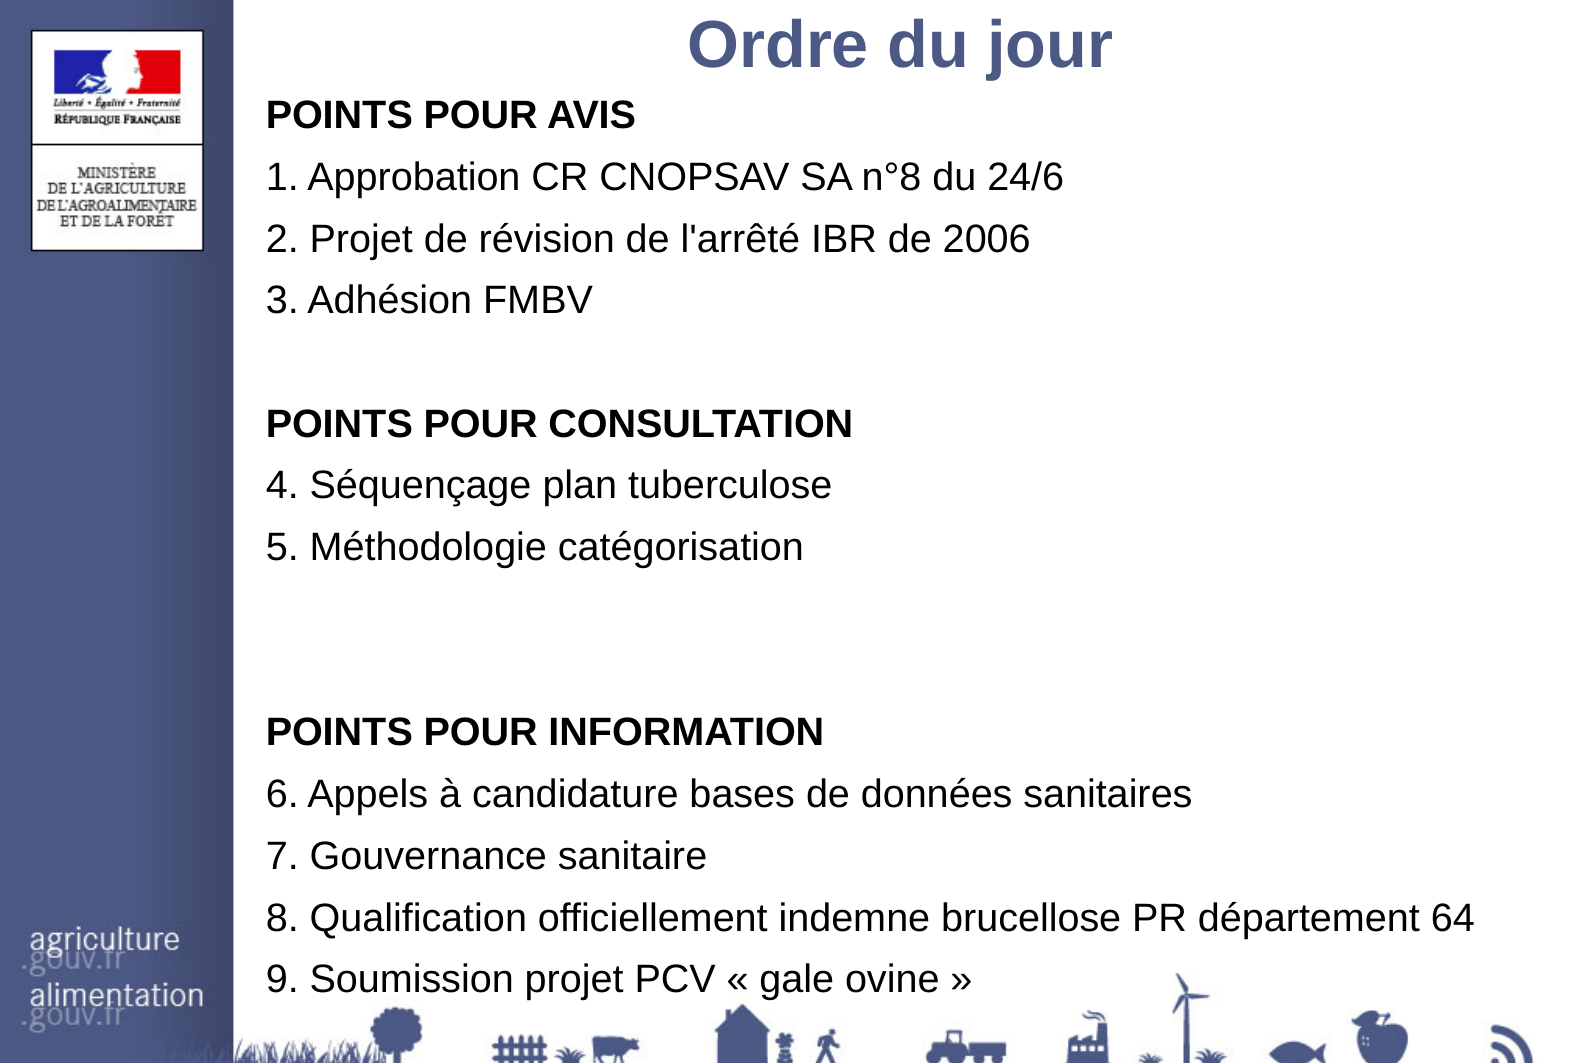

# Ordre du jour
POINTS POUR AVIS
1. Approbation CR CNOPSAV SA n°8 du 24/6
2. Projet de révision de l'arrêté IBR de 2006
3. Adhésion FMBV
POINTS POUR CONSULTATION
4. Séquençage plan tuberculose
5. Méthodologie catégorisation
POINTS POUR INFORMATION
6. Appels à candidature bases de données sanitaires
7. Gouvernance sanitaire
8. Qualification officiellement indemne brucellose PR département 64
9. Soumission projet PCV « gale ovine »